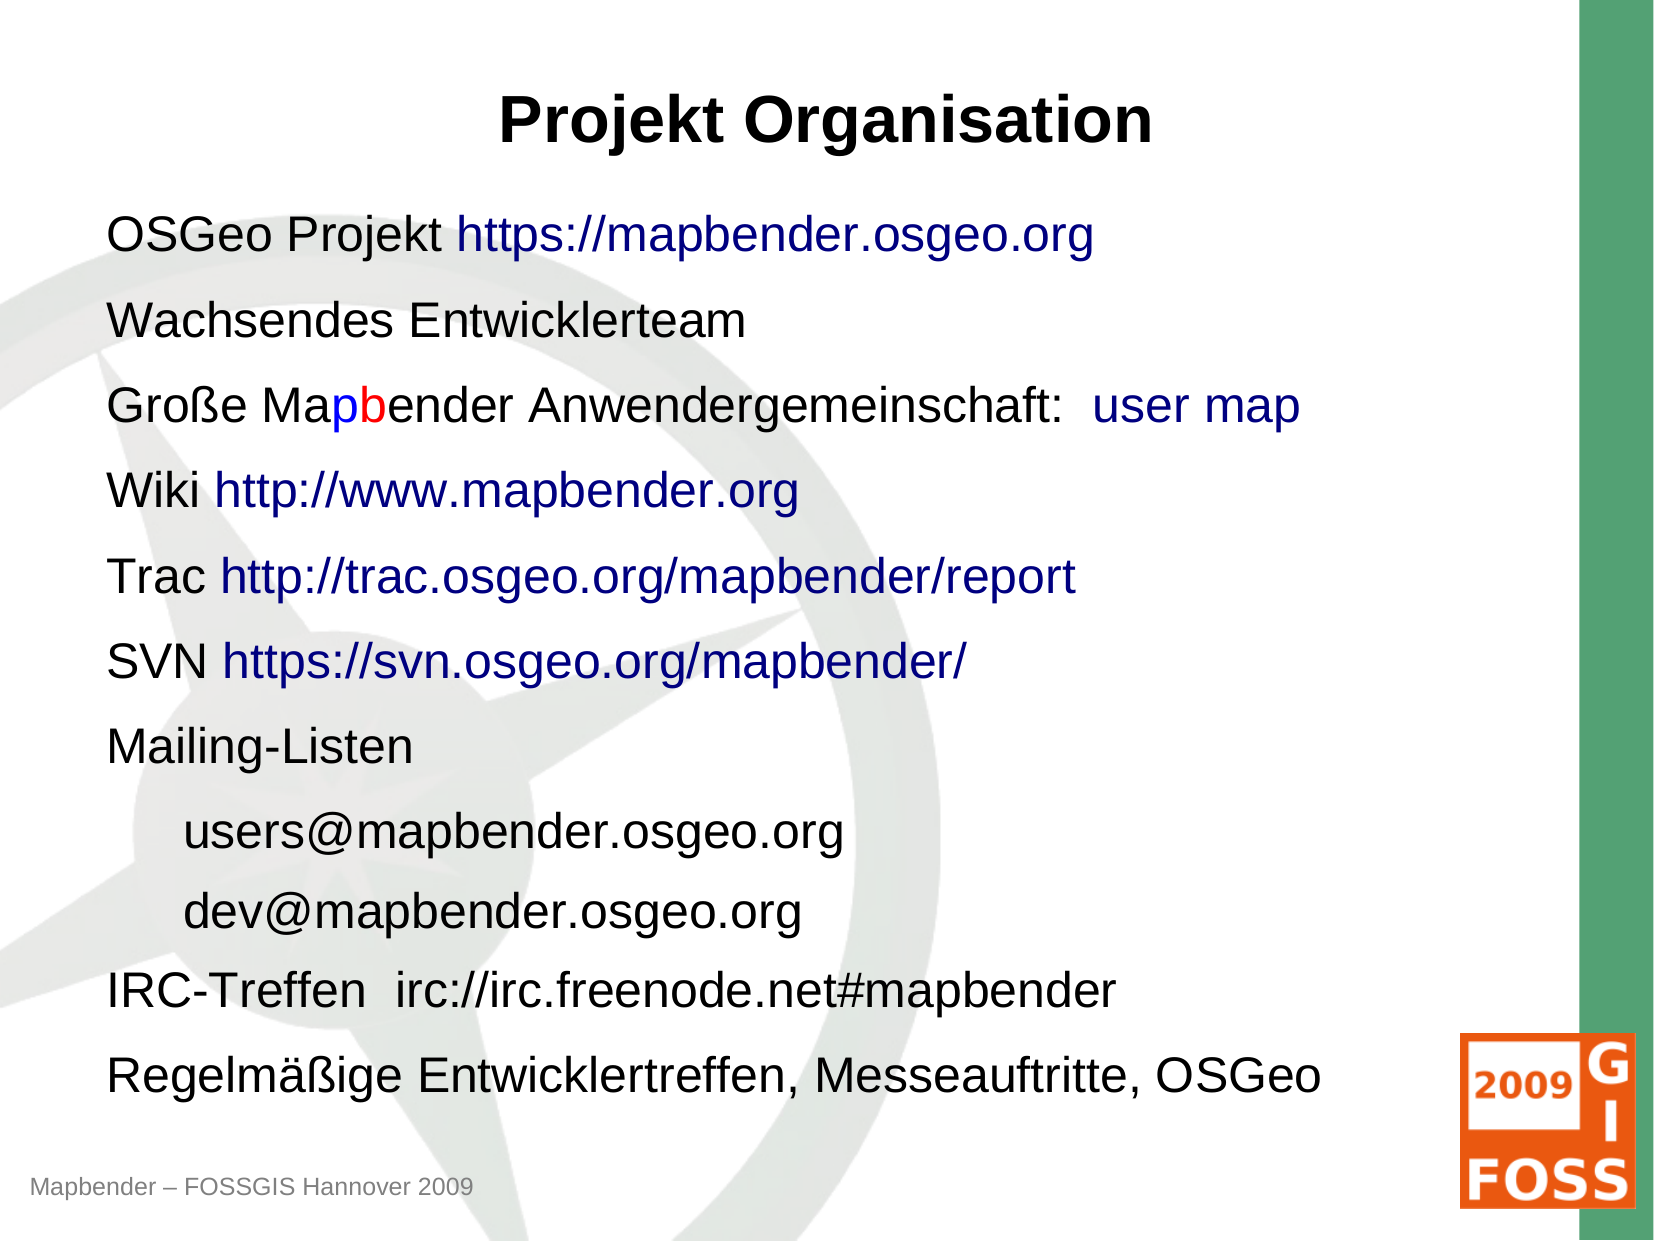

# Projekt Organisation
OSGeo Projekt https://mapbender.osgeo.org
Wachsendes Entwicklerteam
Große Mapbender Anwendergemeinschaft: user map
Wiki http://www.mapbender.org
Trac http://trac.osgeo.org/mapbender/report
SVN https://svn.osgeo.org/mapbender/
Mailing-Listen
users@mapbender.osgeo.org
dev@mapbender.osgeo.org
IRC-Treffen irc://irc.freenode.net#mapbender
Regelmäßige Entwicklertreffen, Messeauftritte, OSGeo